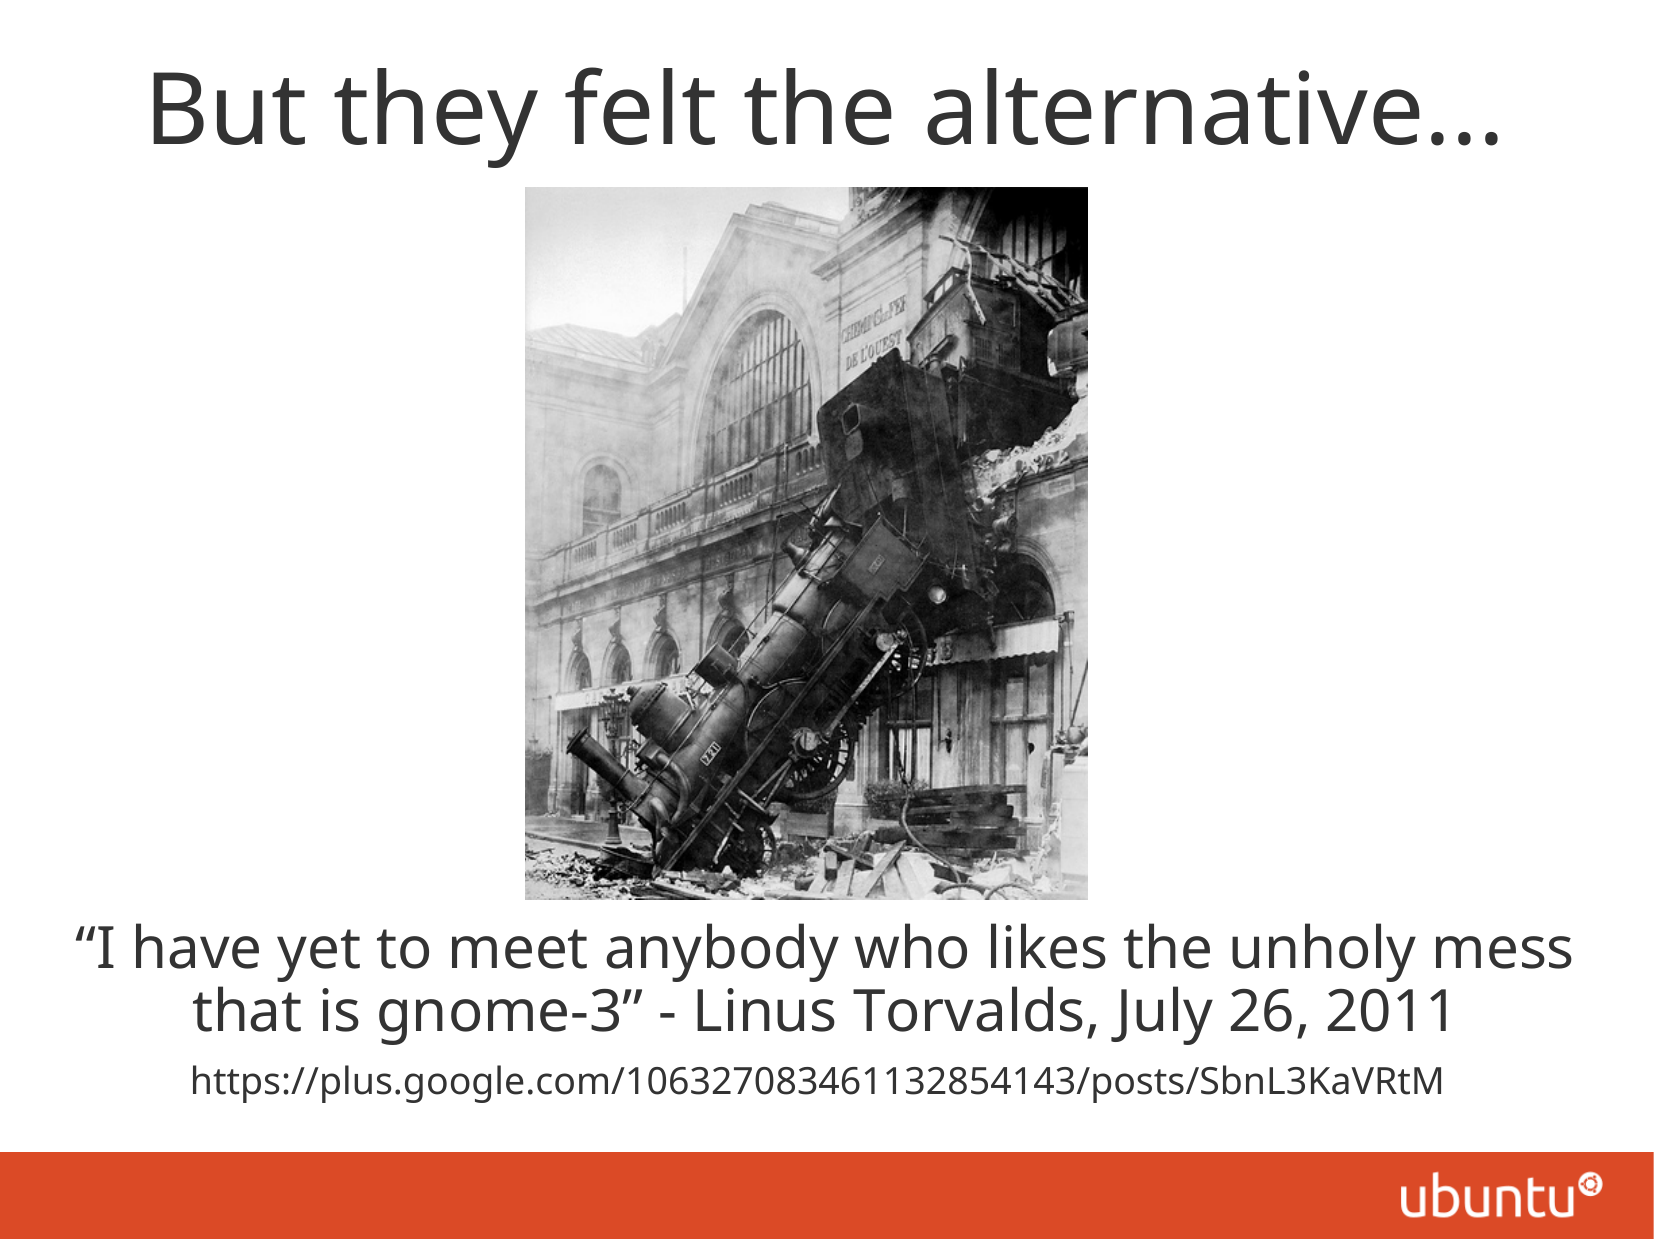

# “I have yet to meet anybody who likes the unholy mess that is gnome-3” - Linus Torvalds, July 26, 2011 https://plus.google.com/106327083461132854143/posts/SbnL3KaVRtM
But they felt the alternative...